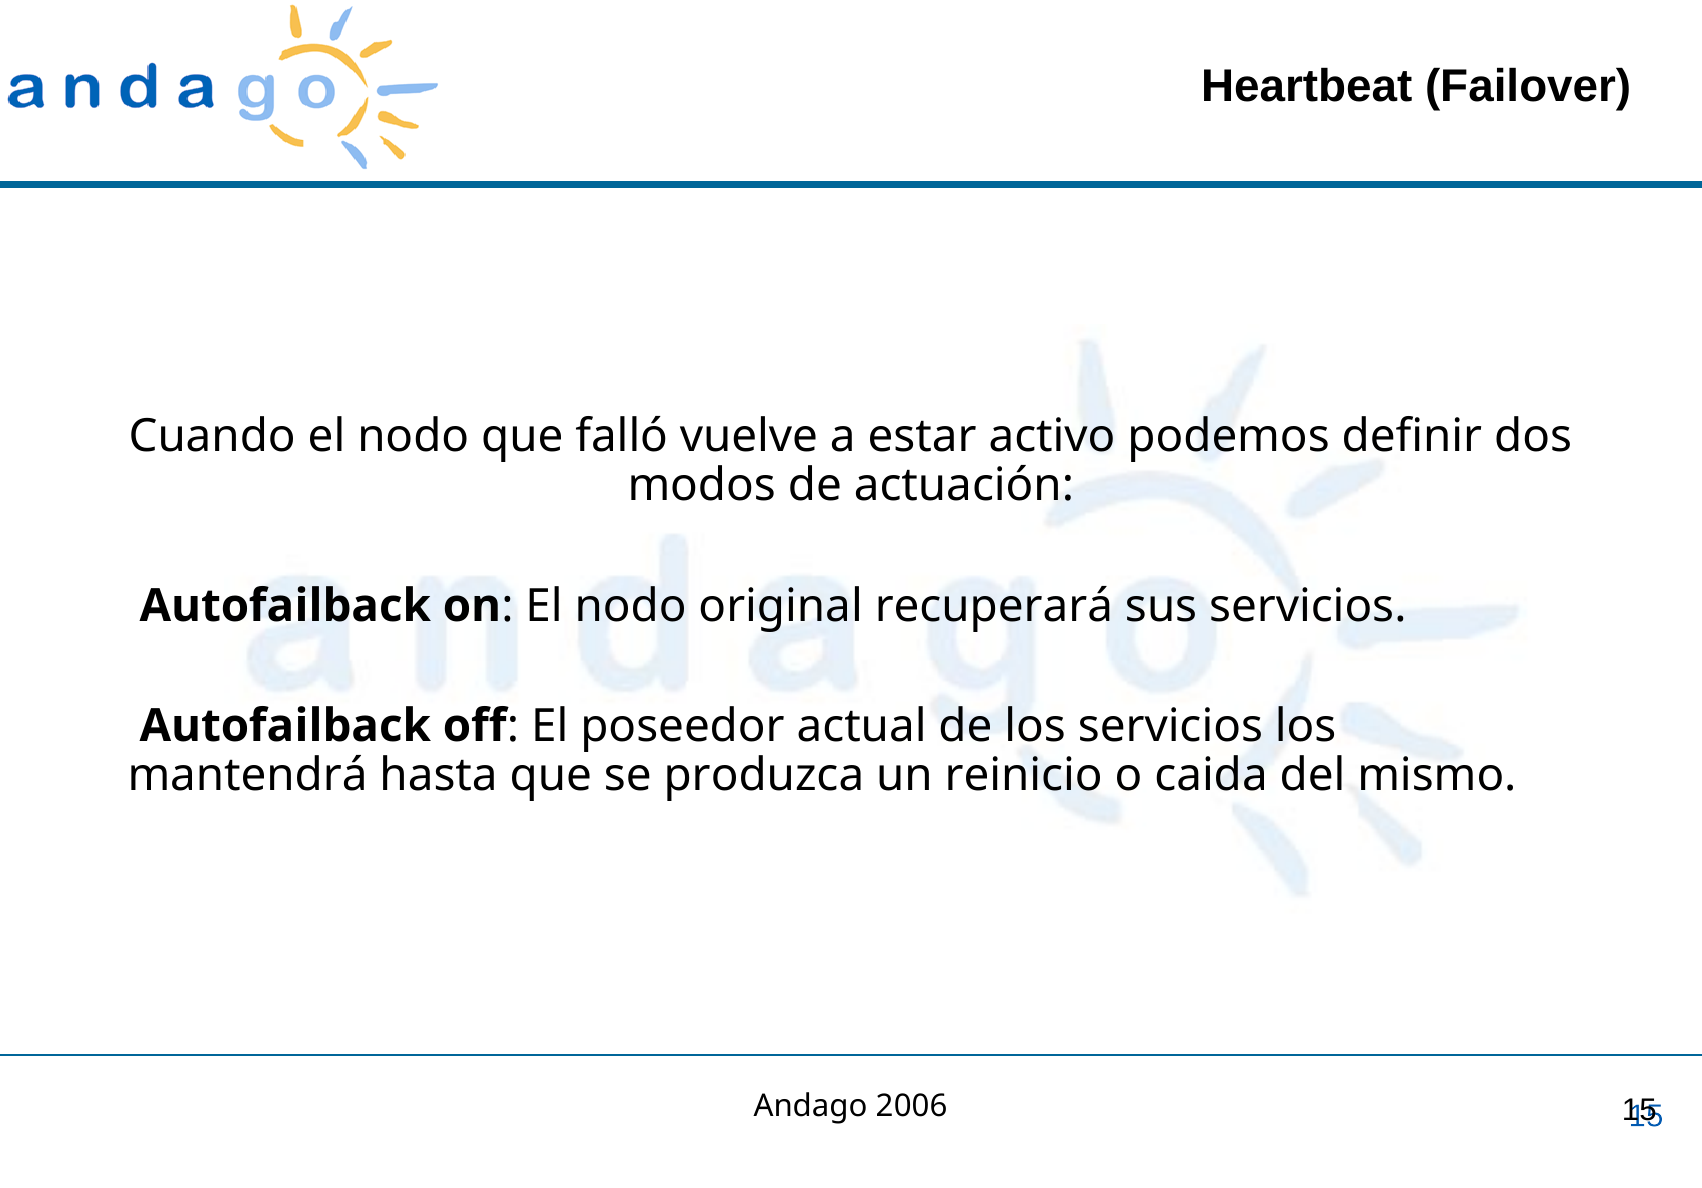

# Heartbeat (Failover)
Cuando el nodo que falló vuelve a estar activo podemos definir dos modos de actuación:
 Autofailback on: El nodo original recuperará sus servicios.
 Autofailback off: El poseedor actual de los servicios los mantendrá hasta que se produzca un reinicio o caida del mismo.